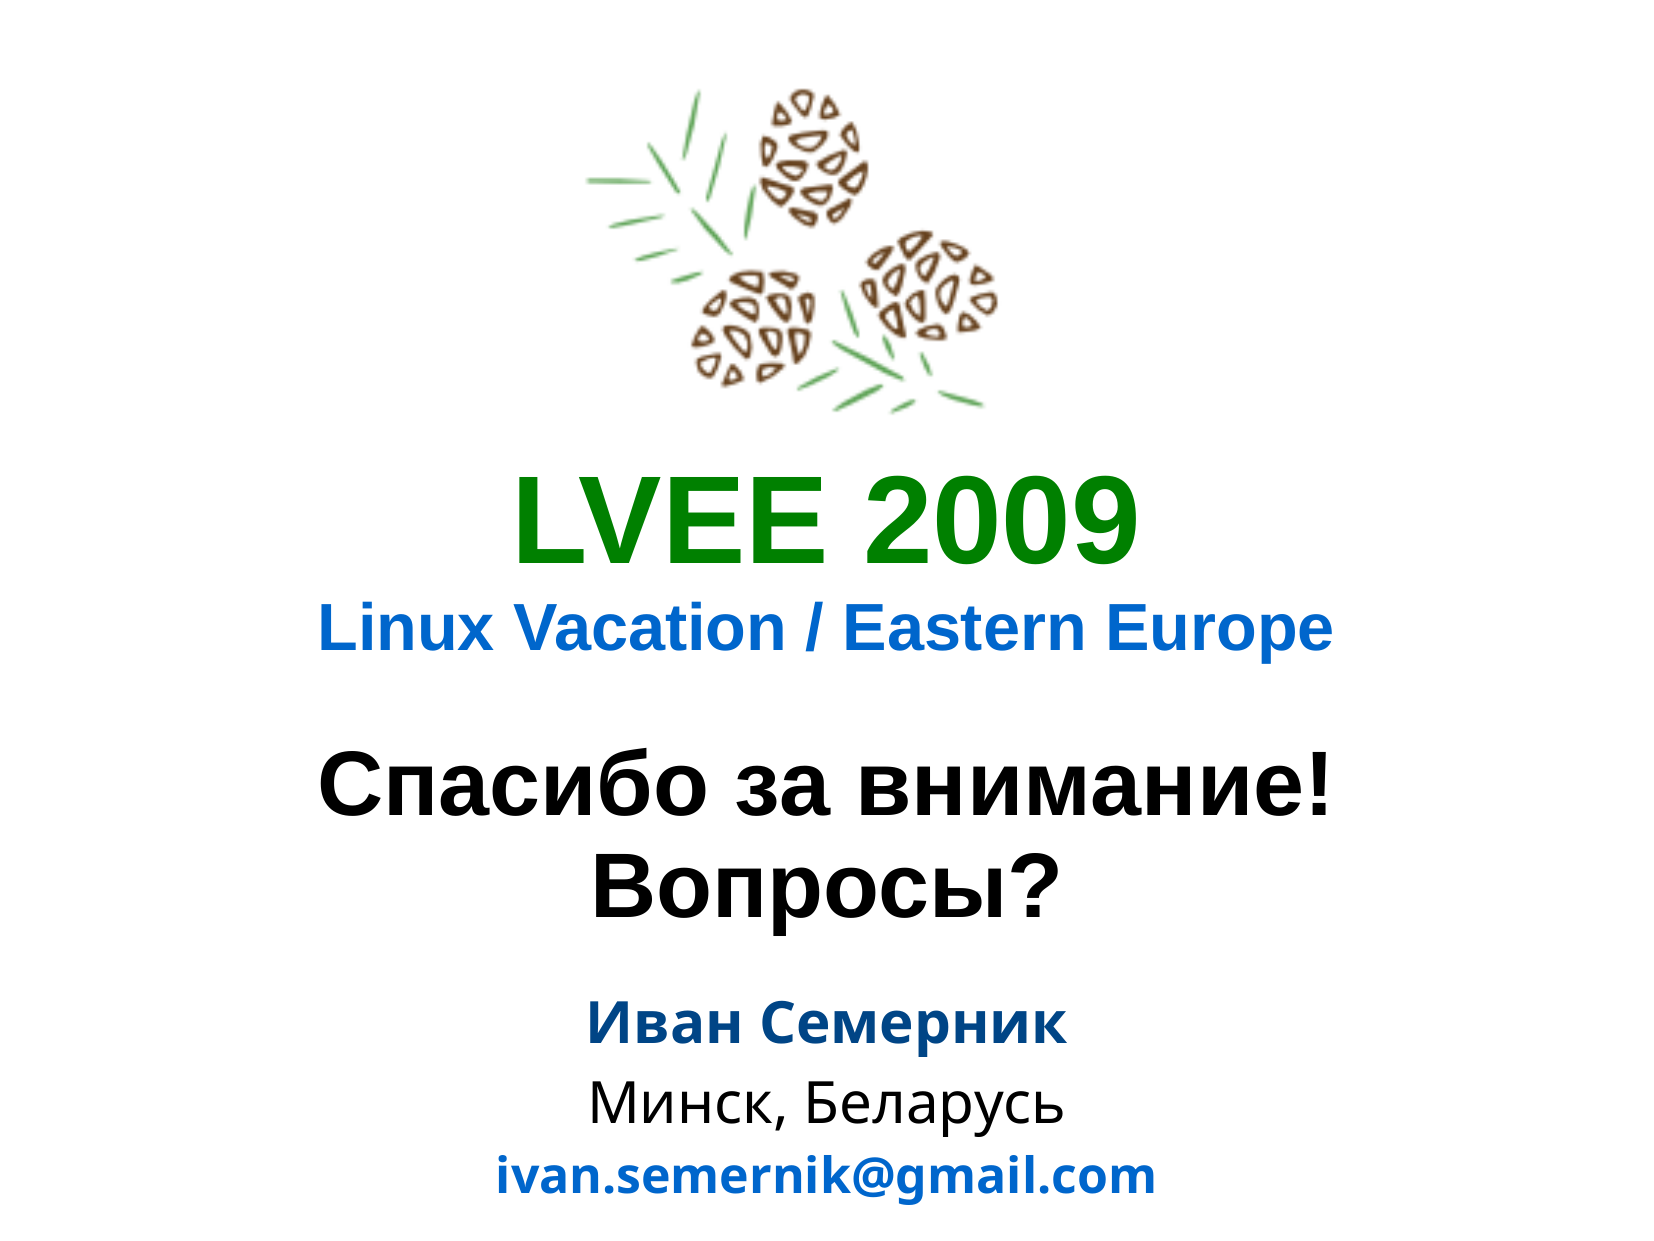

LVEE 2009
Linux Vacation / Eastern Europe
Спасибо за внимание!
Вопросы?
Иван Семерник
Минск, Беларусь
ivan.semernik@gmail.com